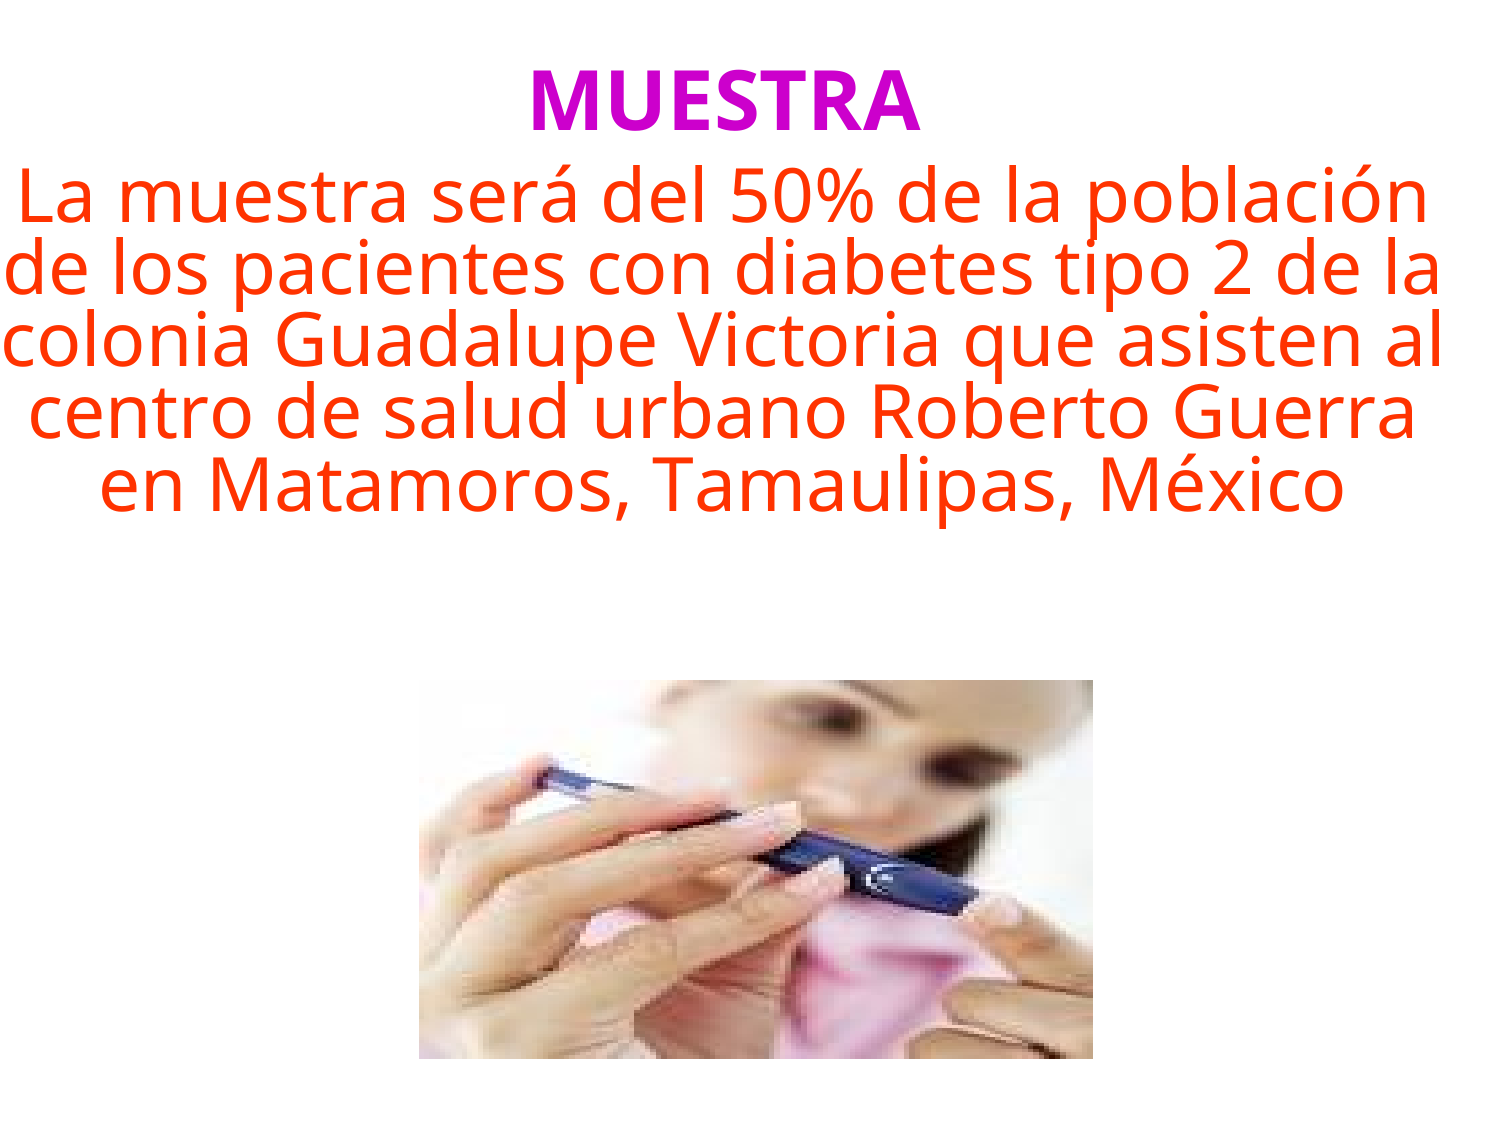

MUESTRA
La muestra será del 50% de la población de los pacientes con diabetes tipo 2 de la colonia Guadalupe Victoria que asisten al centro de salud urbano Roberto Guerra en Matamoros, Tamaulipas, México